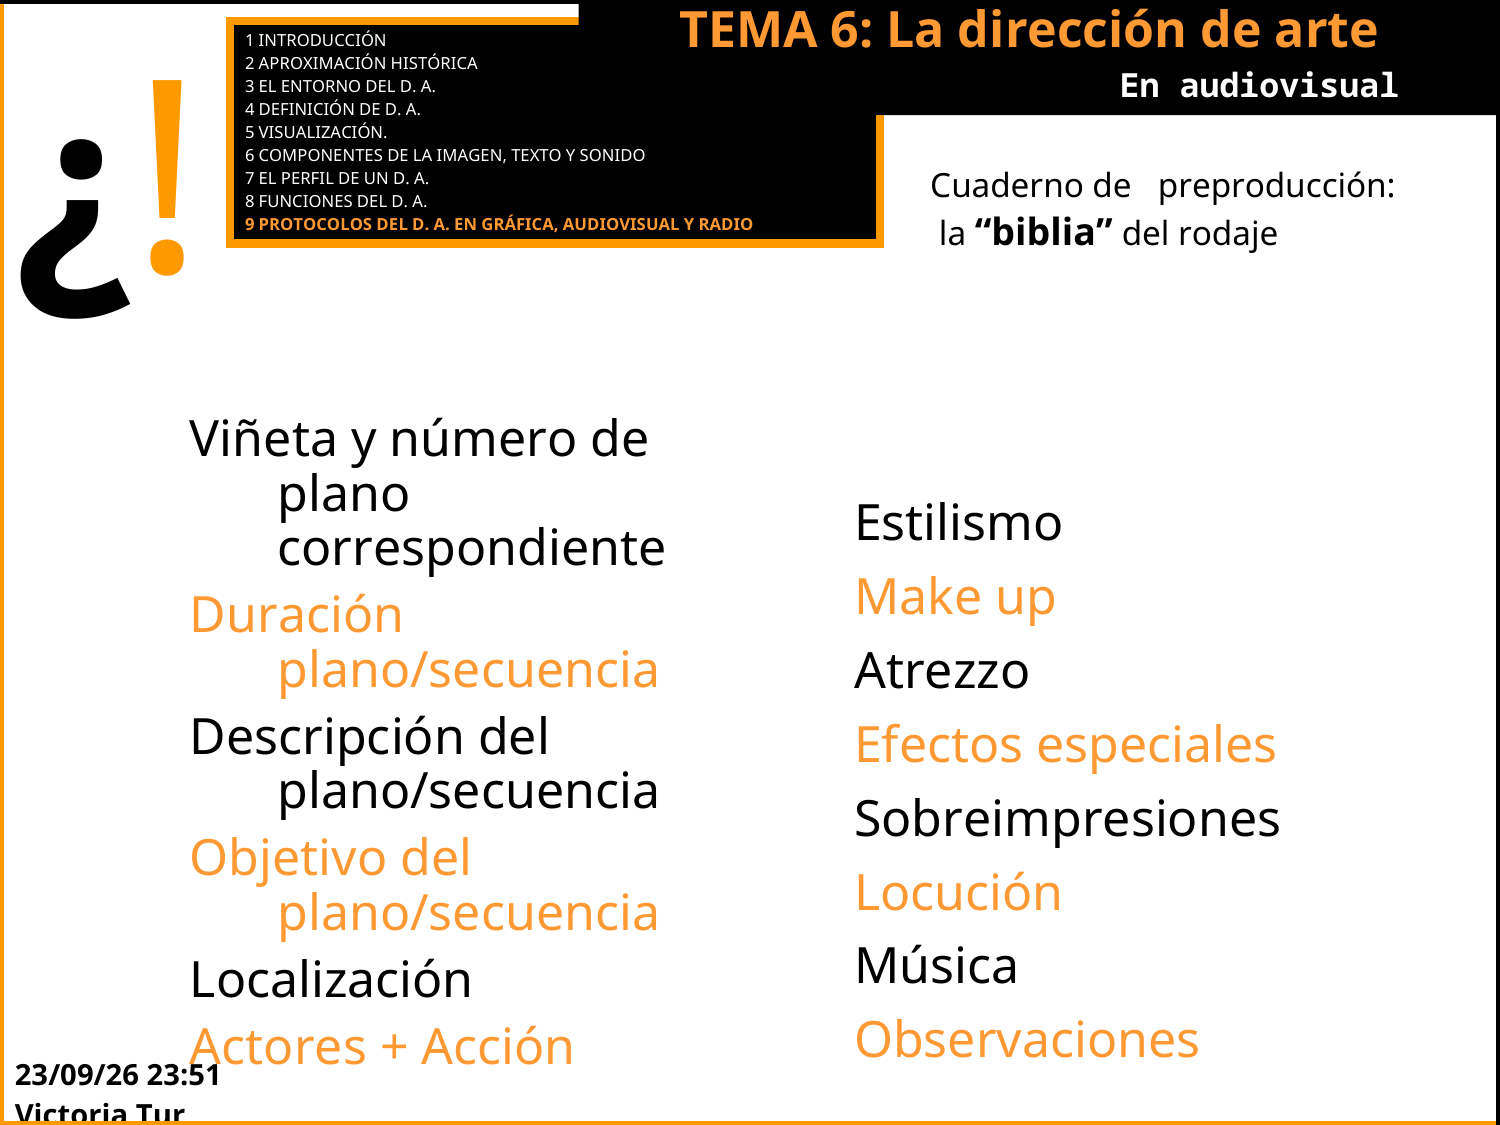

TEMA 6: La dirección de arte
En audiovisual
1 INTRODUCCIÓN
2 APROXIMACIÓN HISTÓRICA
3 EL ENTORNO DEL D. A.
4 DEFINICIÓN DE D. A.
5 VISUALIZACIÓN.
6 COMPONENTES DE LA IMAGEN, TEXTO Y SONIDO
7 EL PERFIL DE UN D. A.
8 FUNCIONES DEL D. A.
9 PROTOCOLOS DEL D. A. EN GRÁFICA, AUDIOVISUAL Y RADIO
#
Cuaderno de preproducción:
 la “biblia” del rodaje
Estilismo
Make up
Atrezzo
Efectos especiales
Sobreimpresiones
Locución
Música
Observaciones
Viñeta y número de plano correspondiente
Duración plano/secuencia
Descripción del plano/secuencia
Objetivo del plano/secuencia
Localización
Actores + Acción